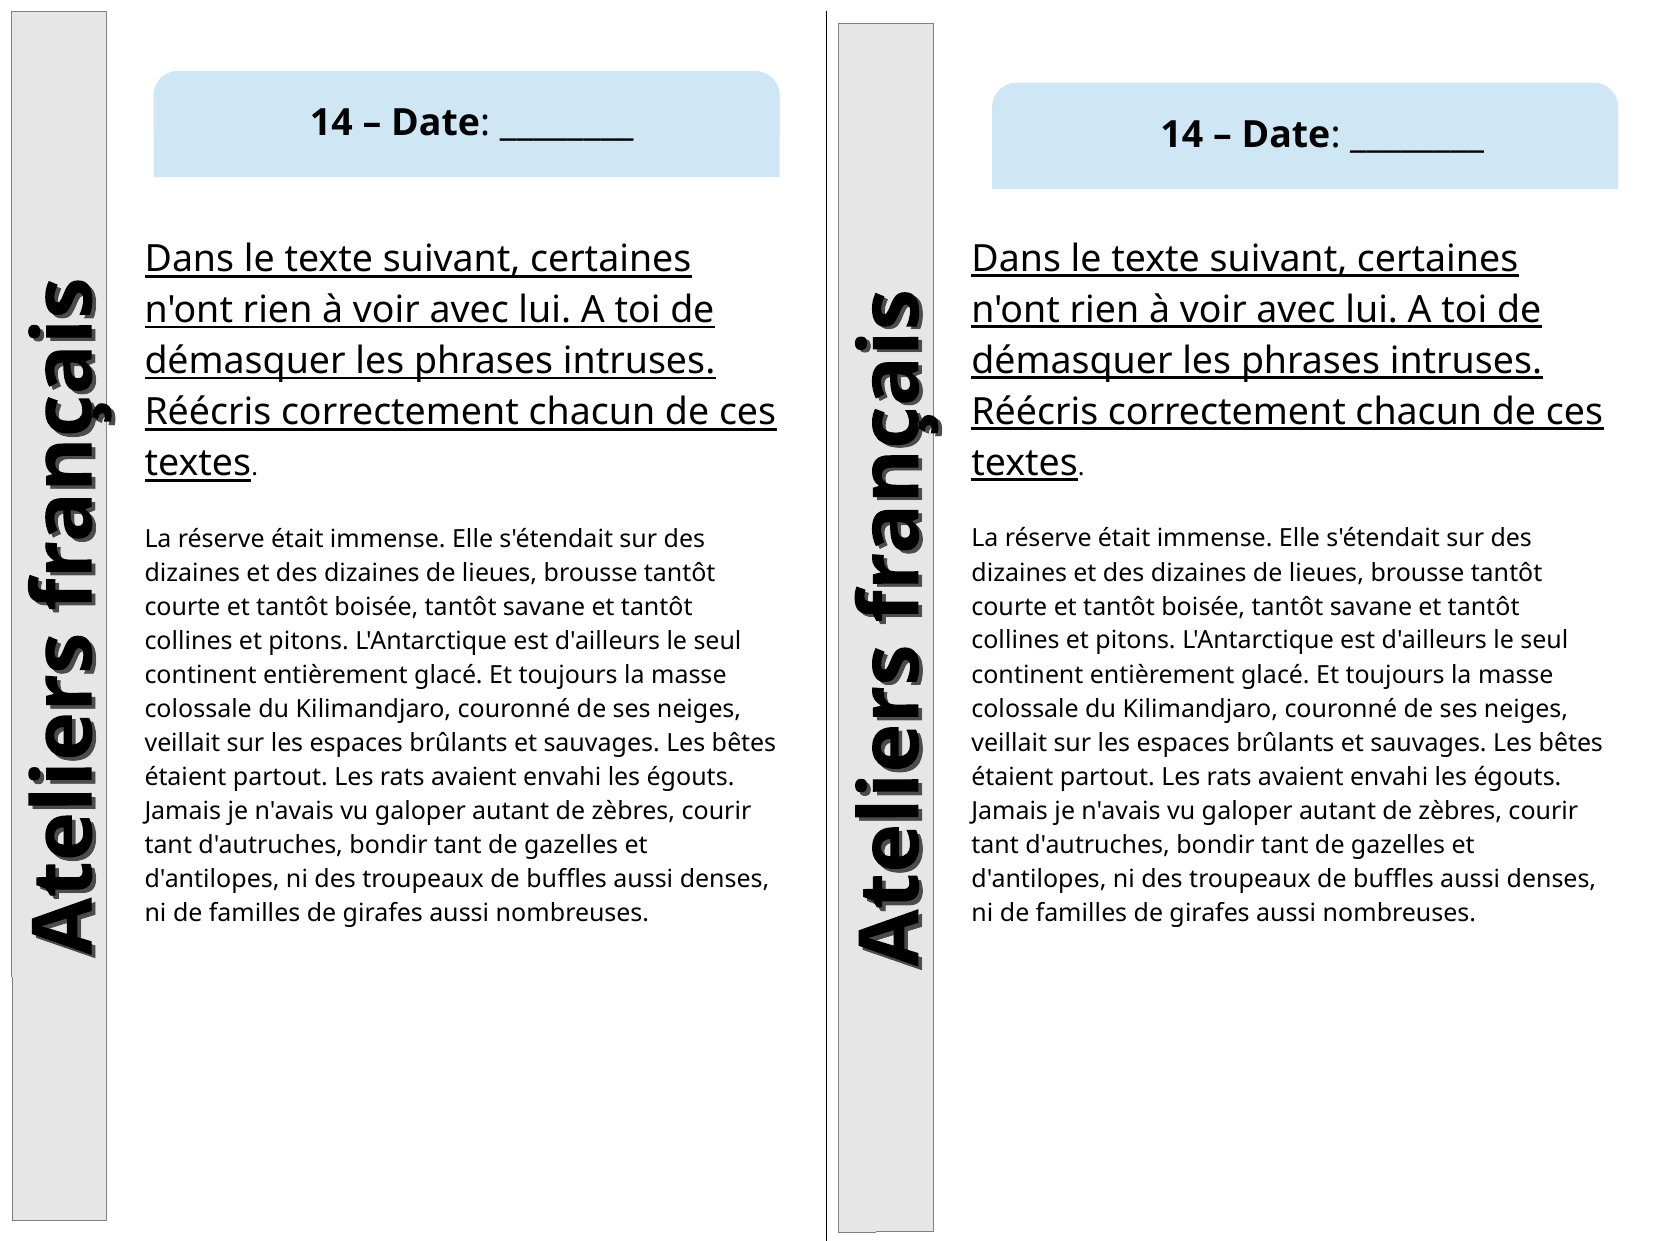

14 – Date: ________
14 – Date: ________
Dans le texte suivant, certaines n'ont rien à voir avec lui. A toi de démasquer les phrases intruses. Réécris correctement chacun de ces textes.
La réserve était immense. Elle s'étendait sur des dizaines et des dizaines de lieues, brousse tantôt courte et tantôt boisée, tantôt savane et tantôt collines et pitons. L'Antarctique est d'ailleurs le seul continent entièrement glacé. Et toujours la masse colossale du Kilimandjaro, couronné de ses neiges, veillait sur les espaces brûlants et sauvages. Les bêtes étaient partout. Les rats avaient envahi les égouts. Jamais je n'avais vu galoper autant de zèbres, courir tant d'autruches, bondir tant de gazelles et d'antilopes, ni des troupeaux de buffles aussi denses, ni de familles de girafes aussi nombreuses.
Dans le texte suivant, certaines n'ont rien à voir avec lui. A toi de démasquer les phrases intruses. Réécris correctement chacun de ces textes.
La réserve était immense. Elle s'étendait sur des dizaines et des dizaines de lieues, brousse tantôt courte et tantôt boisée, tantôt savane et tantôt collines et pitons. L'Antarctique est d'ailleurs le seul continent entièrement glacé. Et toujours la masse colossale du Kilimandjaro, couronné de ses neiges, veillait sur les espaces brûlants et sauvages. Les bêtes étaient partout. Les rats avaient envahi les égouts. Jamais je n'avais vu galoper autant de zèbres, courir tant d'autruches, bondir tant de gazelles et d'antilopes, ni des troupeaux de buffles aussi denses, ni de familles de girafes aussi nombreuses.
Ateliers français
Ateliers français